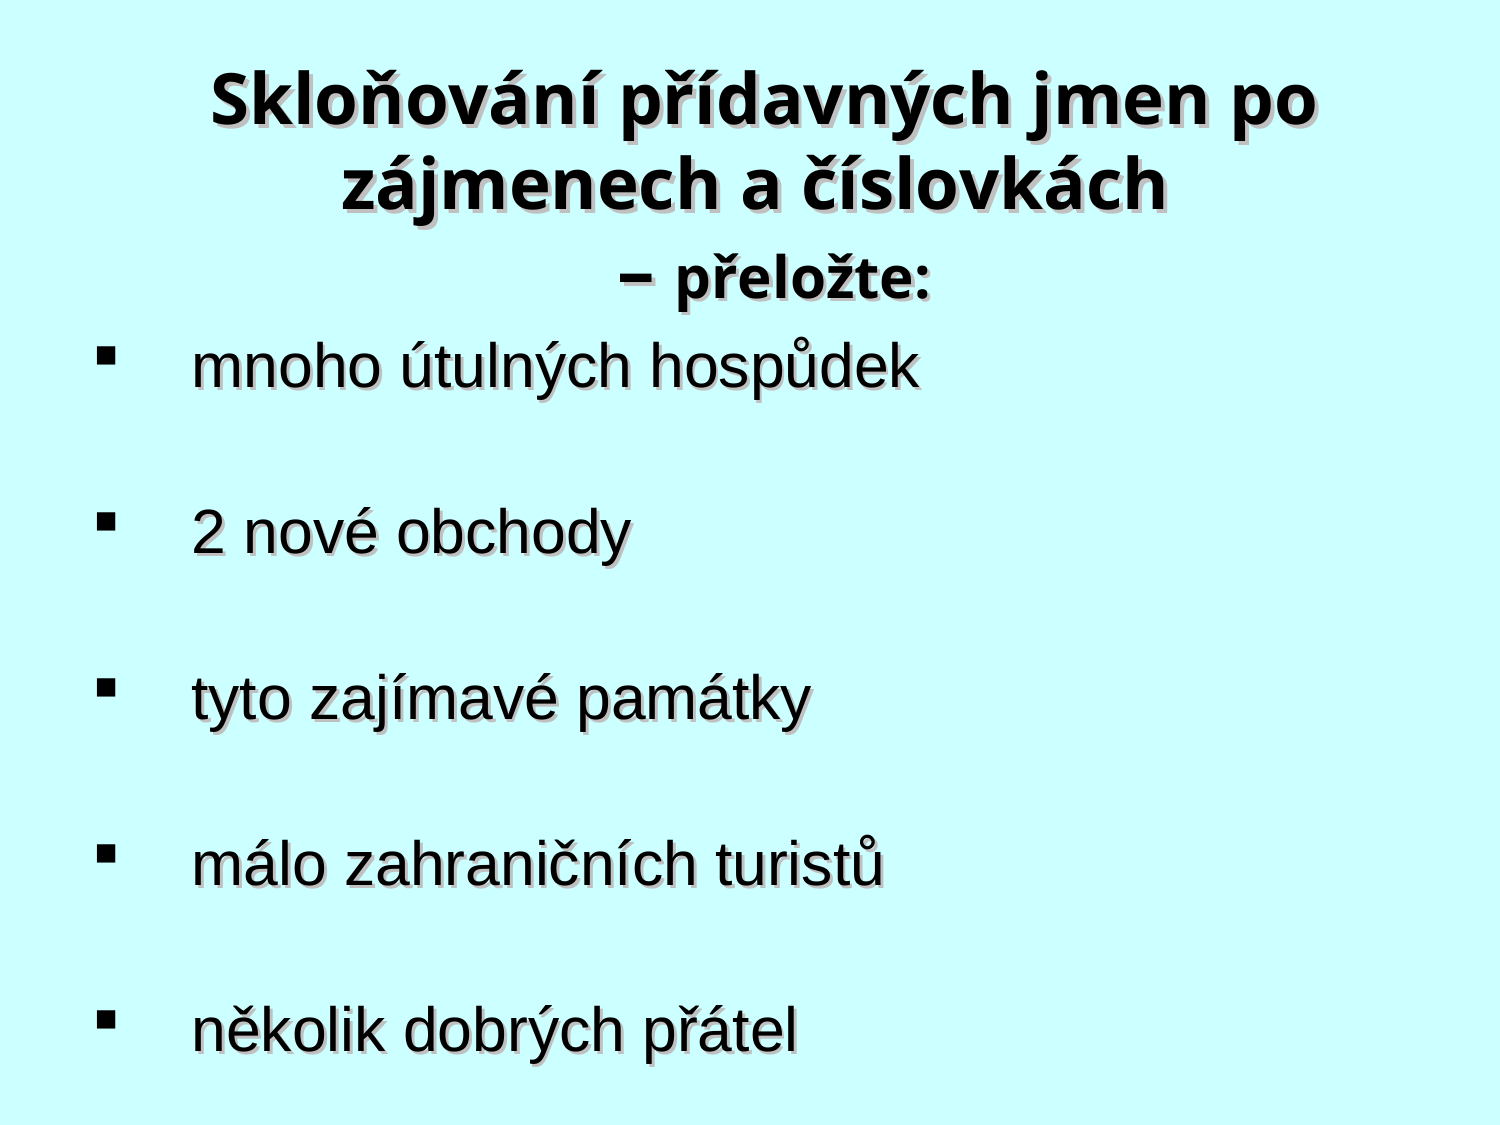

# Skloňování přídavných jmen po zájmenech a číslovkách – přeložte:
mnoho útulných hospůdek
2 nové obchody
tyto zajímavé památky
málo zahraničních turistů
několik dobrých přátel